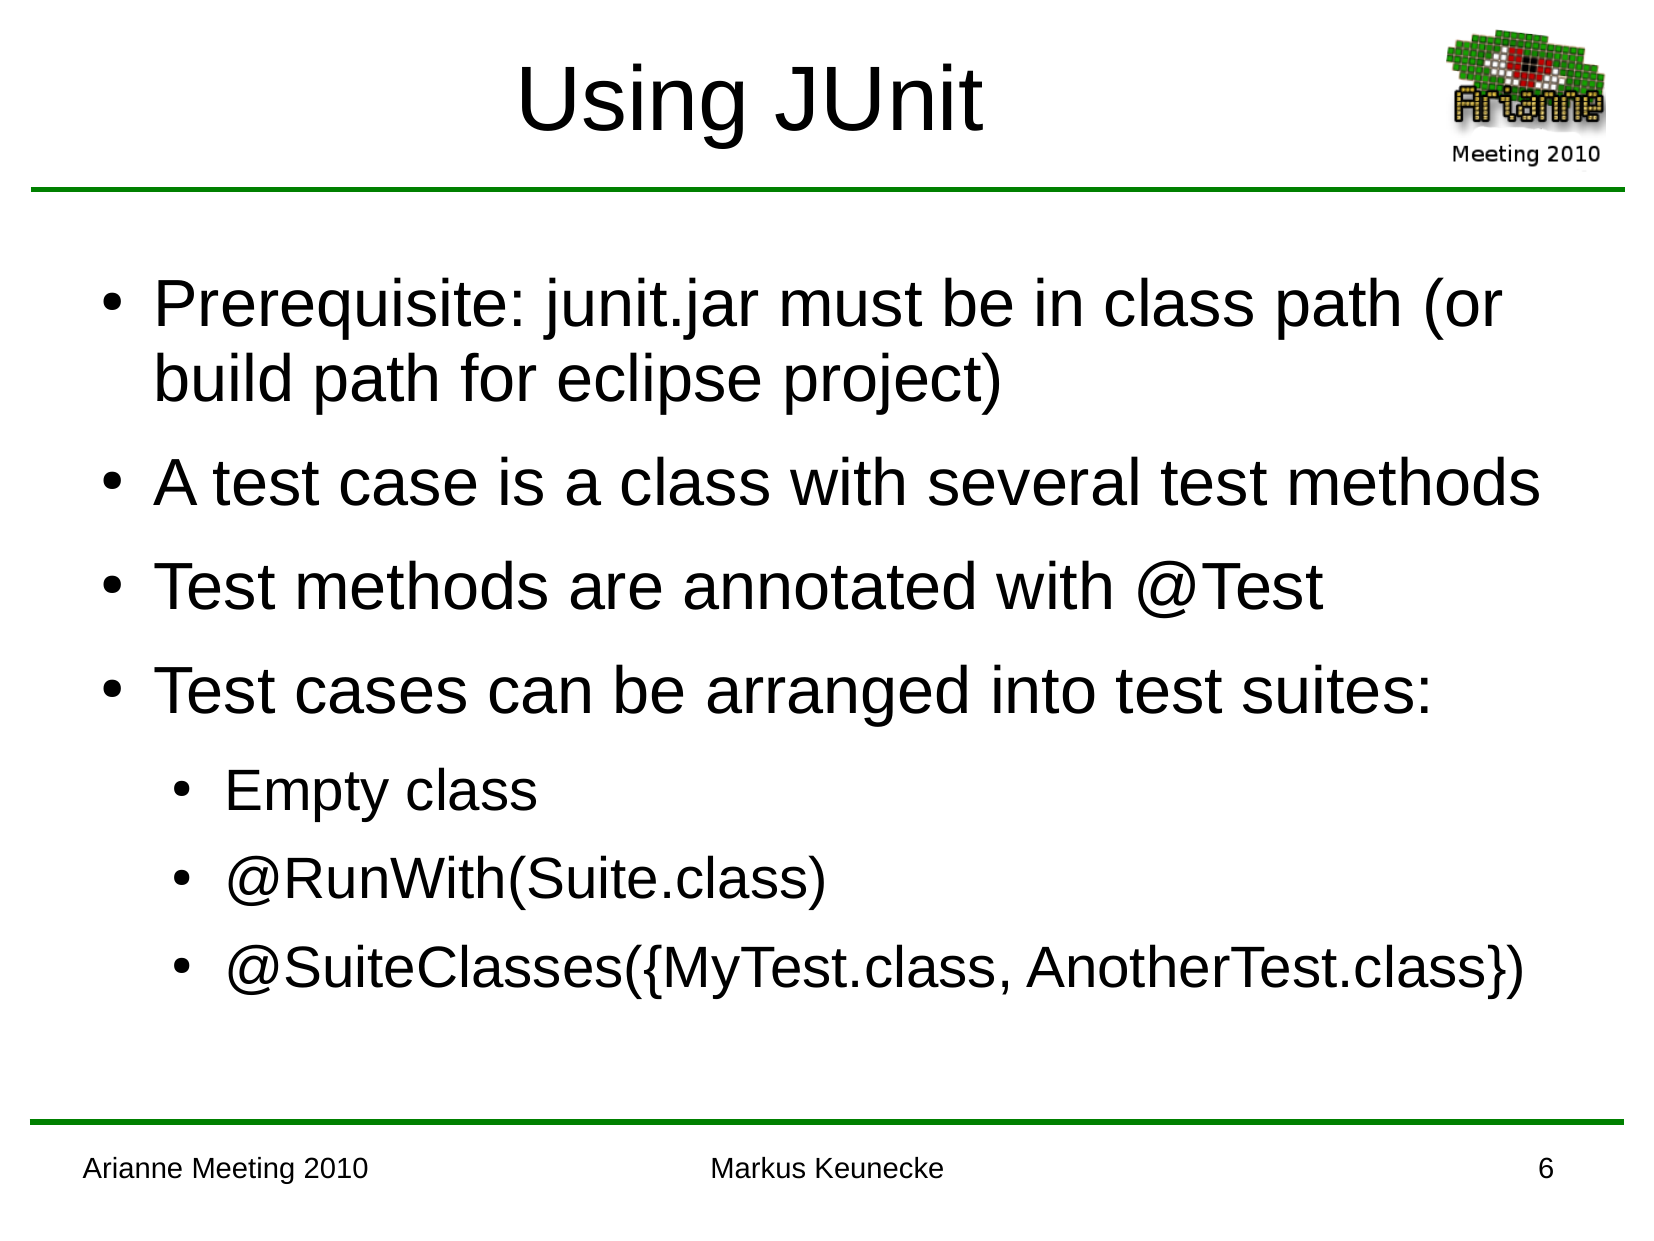

# Using JUnit
Prerequisite: junit.jar must be in class path (or build path for eclipse project)
A test case is a class with several test methods
Test methods are annotated with @Test
Test cases can be arranged into test suites:
Empty class
@RunWith(Suite.class)
@SuiteClasses({MyTest.class, AnotherTest.class})
2010-03-13
6